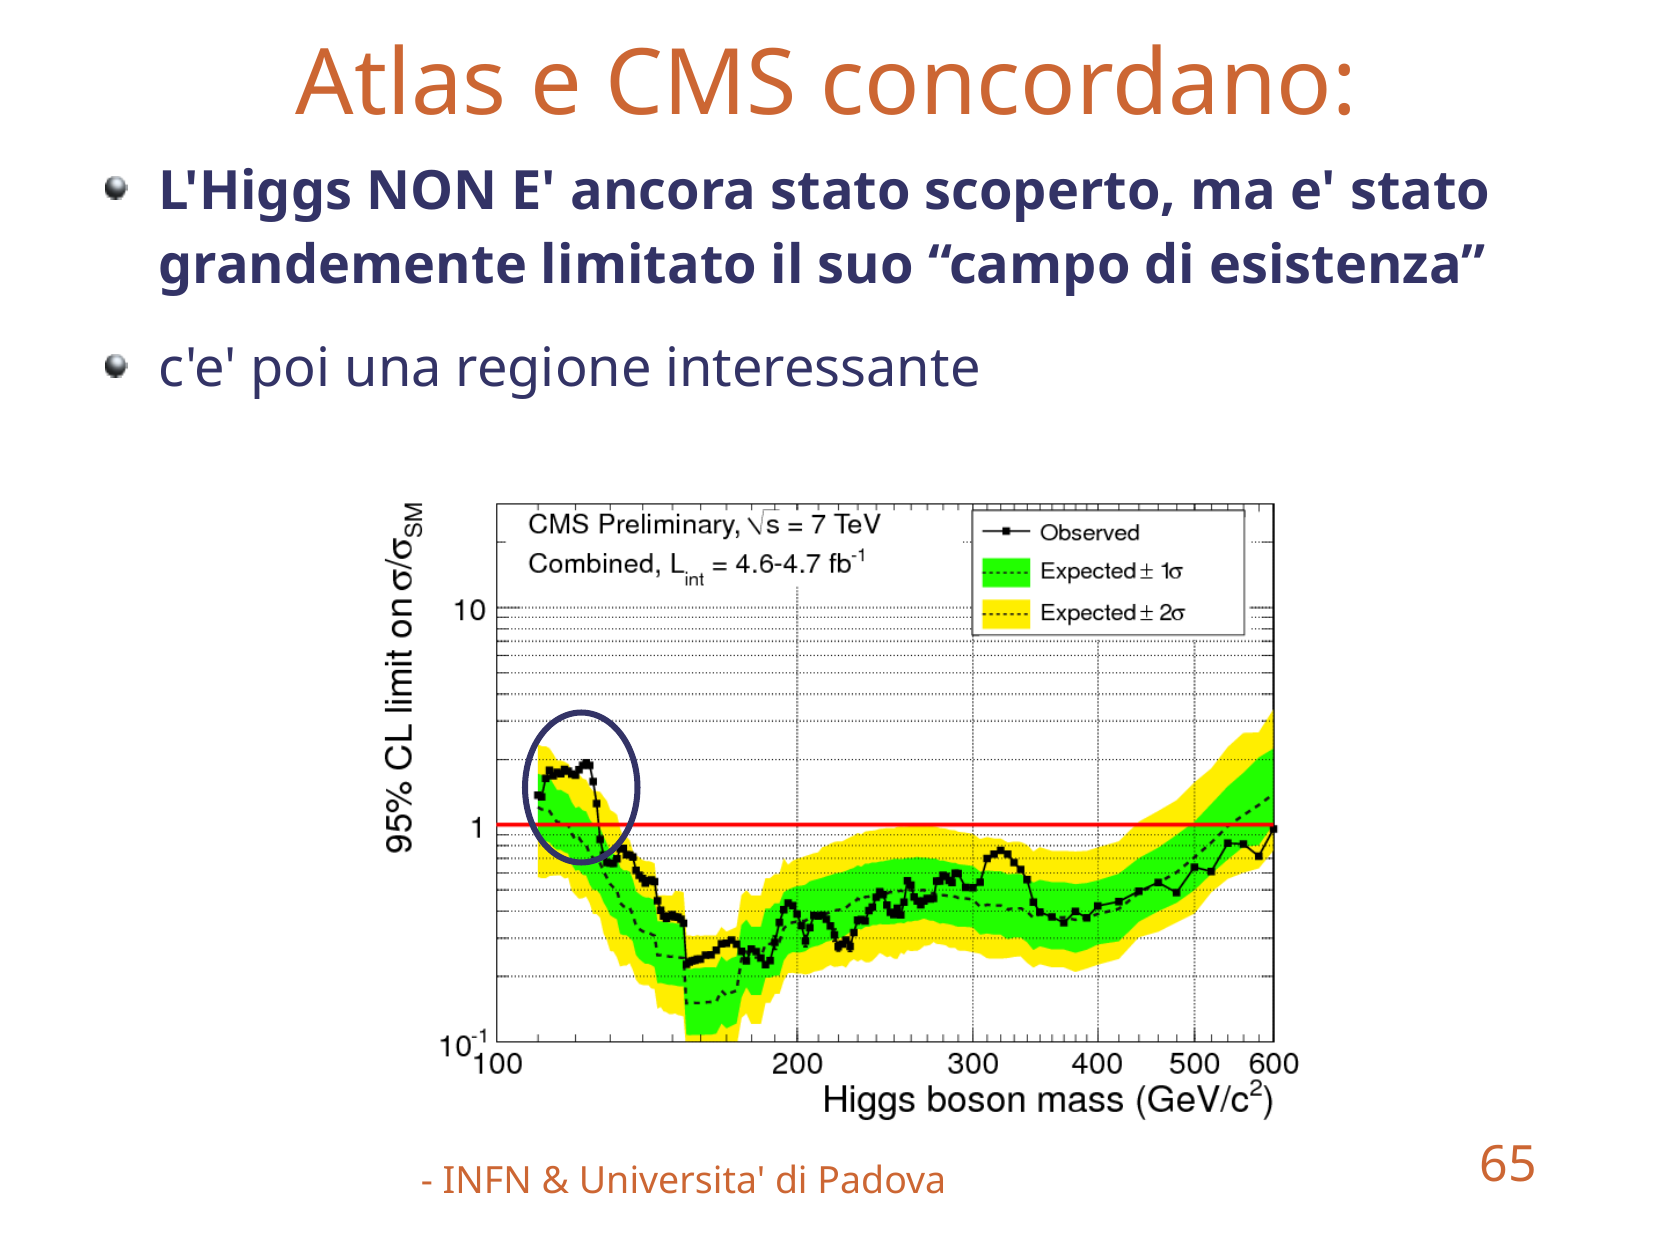

# Atlas e CMS concordano:
L'Higgs NON E' ancora stato scoperto, ma e' stato grandemente limitato il suo “campo di esistenza”
c'e' poi una regione interessante
65